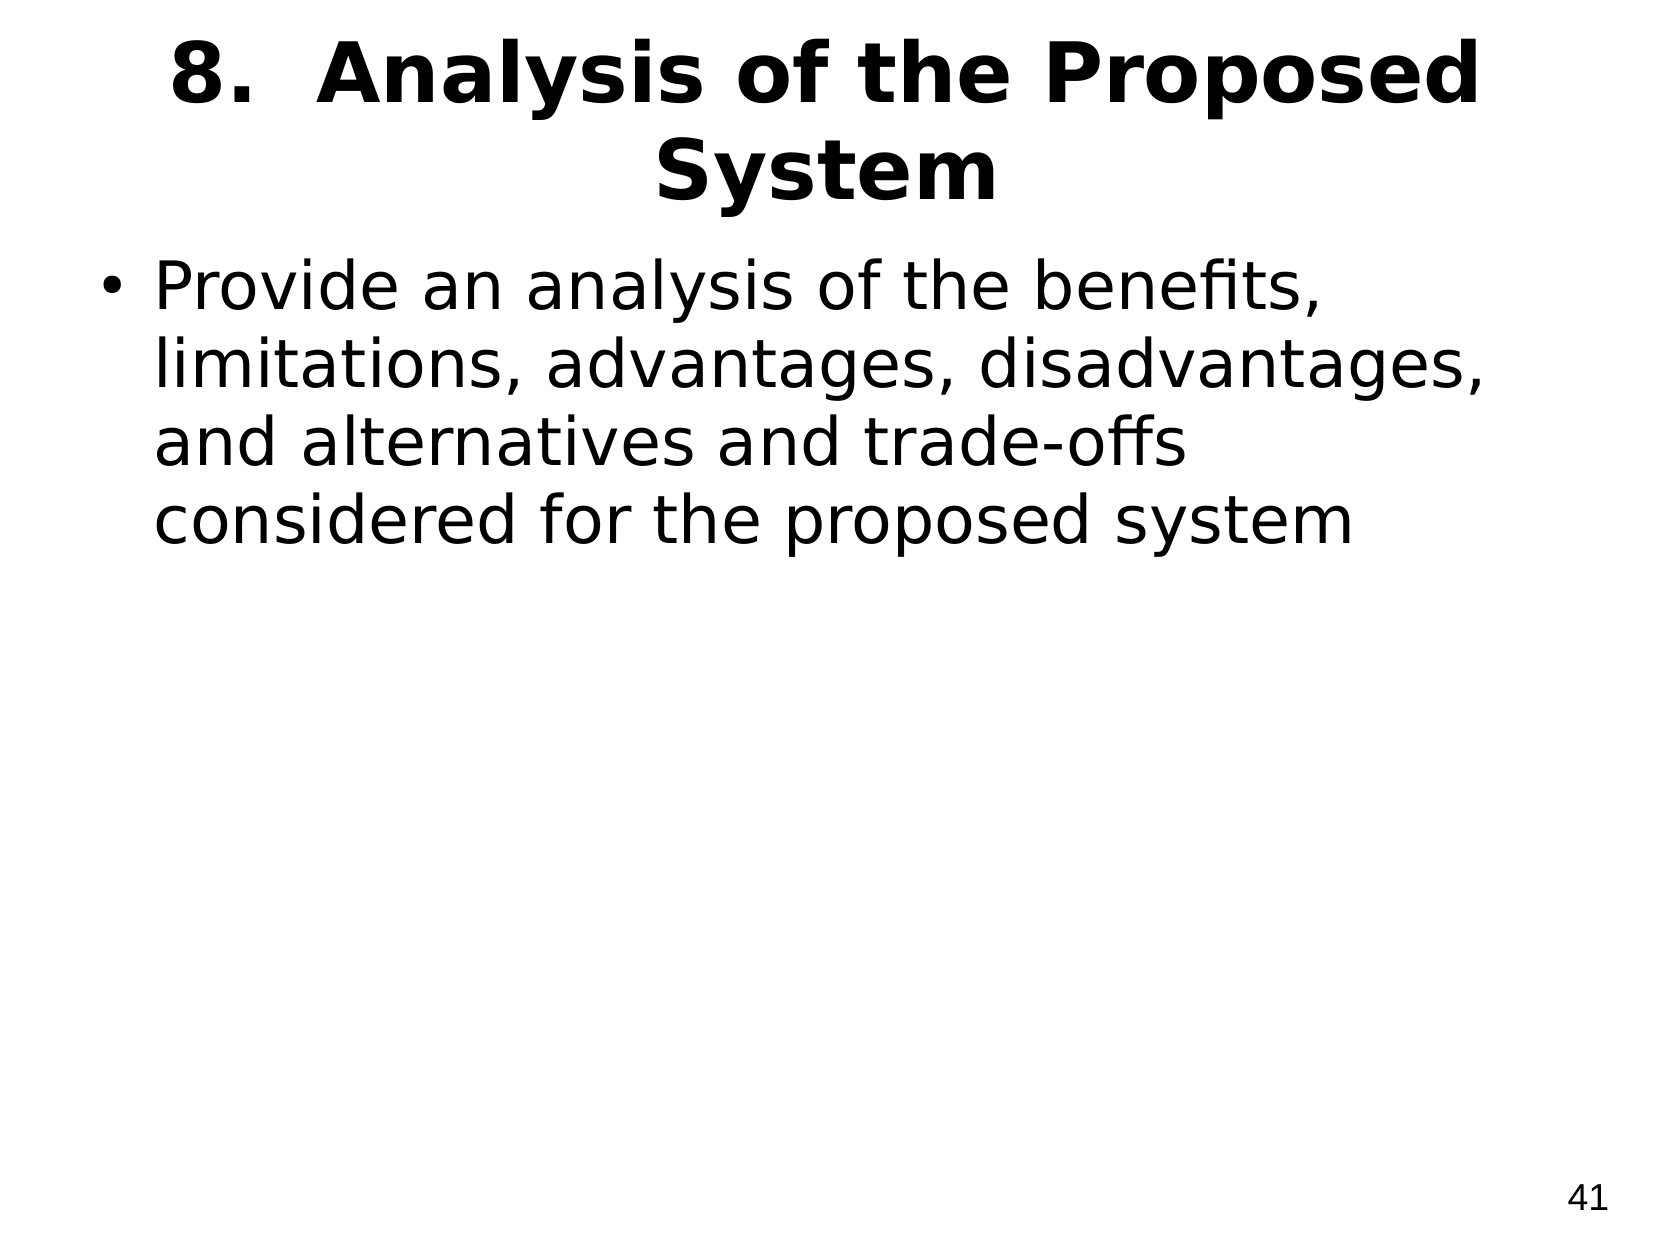

# 8. Analysis of the Proposed System
Provide an analysis of the benefits, limitations, advantages, disadvantages, and alternatives and trade-offs considered for the proposed system